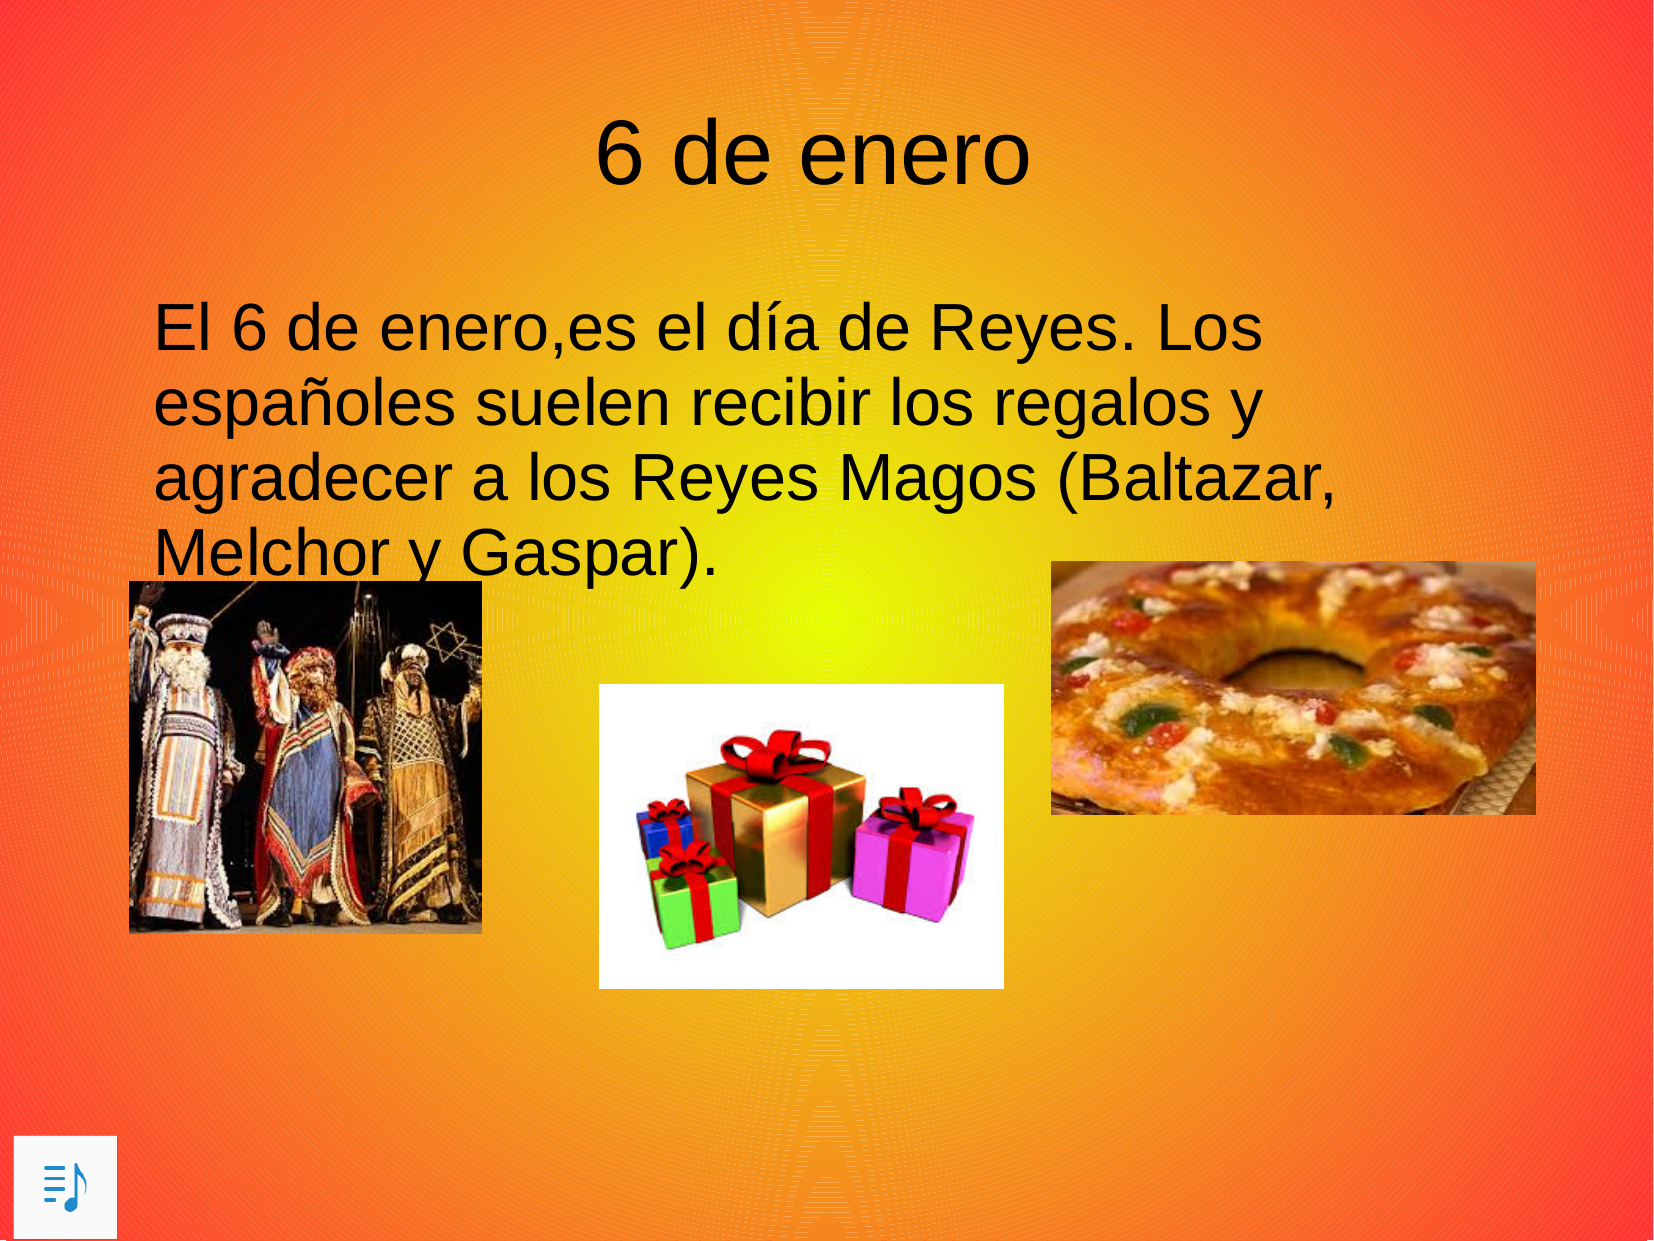

# 6 de enero
El 6 de enero,es el día de Reyes. Los españoles suelen recibir los regalos y agradecer a los Reyes Magos (Baltazar, Melchor y Gaspar).